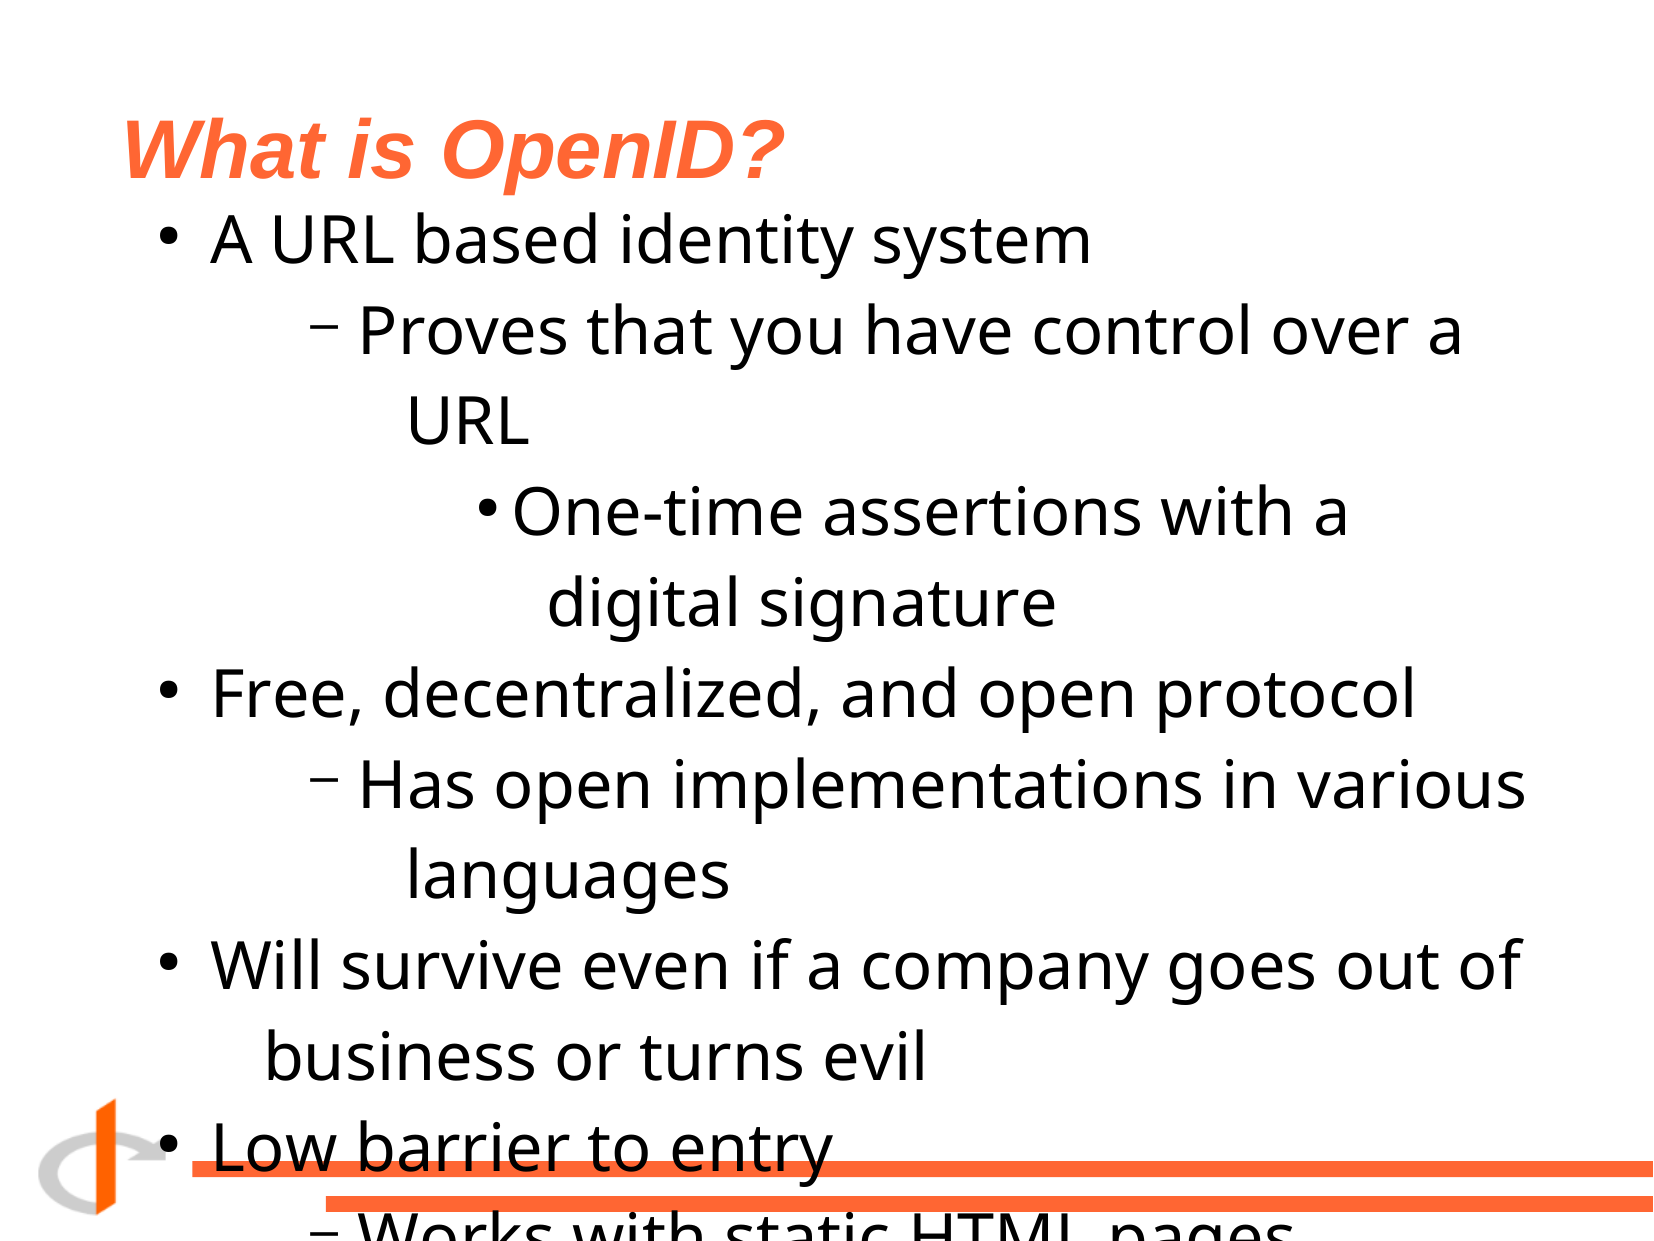

# What is OpenID?
A URL based identity system
Proves that you have control over a URL
One-time assertions with a digital signature
Free, decentralized, and open protocol
Has open implementations in various languages
Will survive even if a company goes out of business or turns evil
Low barrier to entry
Works with static HTML pages
No SSL required
No browser plugins required